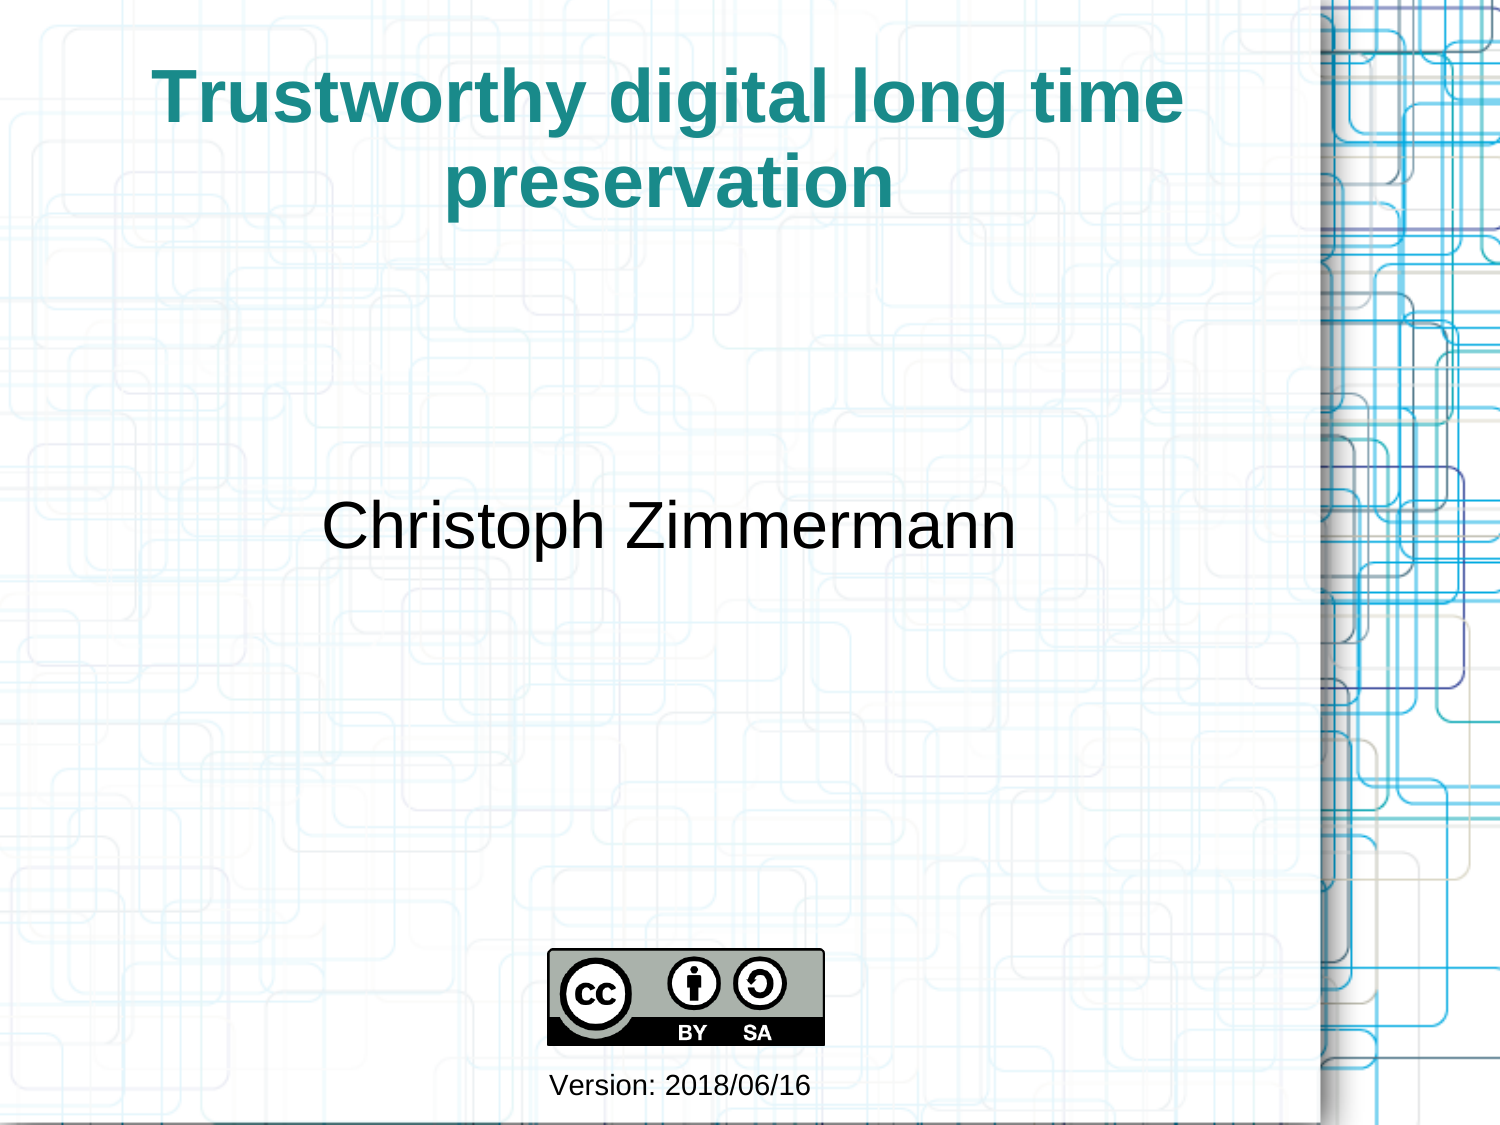

# Christoph Zimmermann
Trustworthy digital long time preservation
Version: 2018/06/16